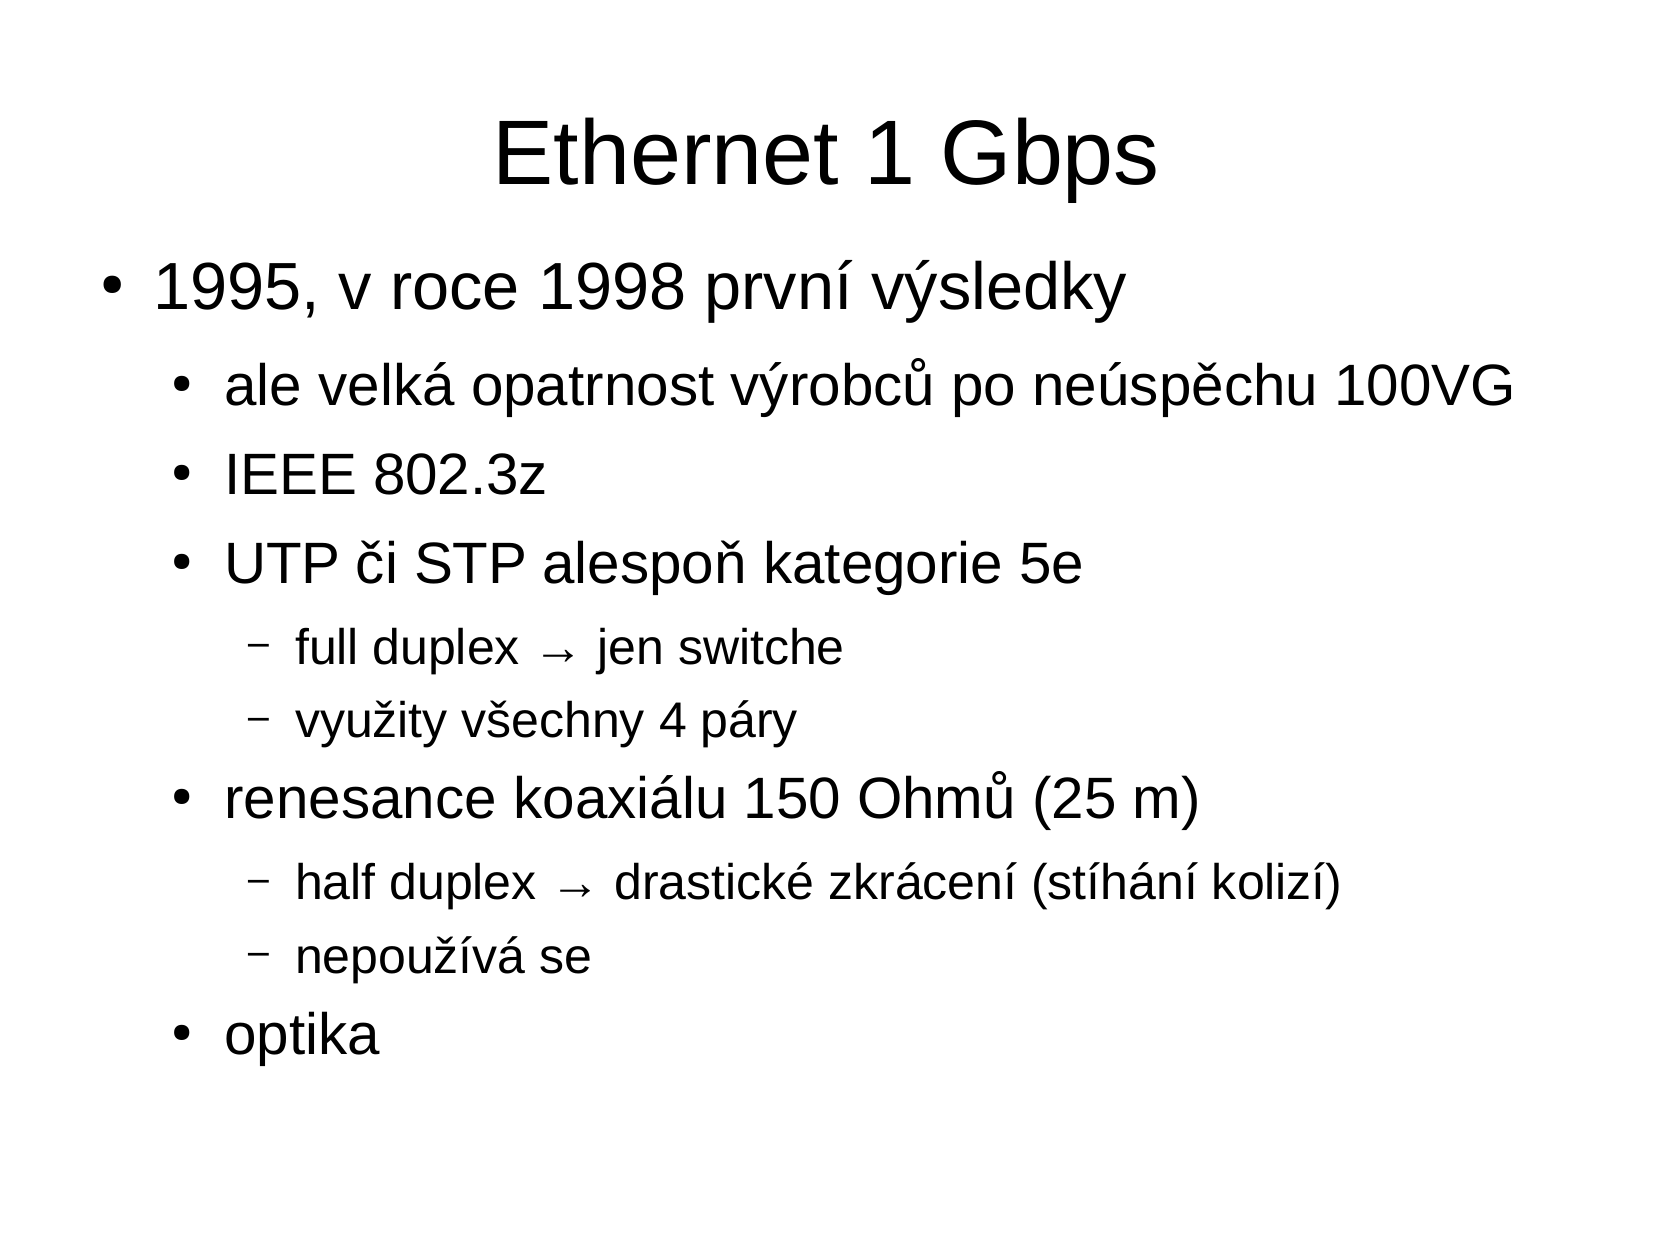

# Ethernet 1 Gbps
1995, v roce 1998 první výsledky
ale velká opatrnost výrobců po neúspěchu 100VG
IEEE 802.3z
UTP či STP alespoň kategorie 5e
full duplex → jen switche
využity všechny 4 páry
renesance koaxiálu 150 Ohmů (25 m)
half duplex → drastické zkrácení (stíhání kolizí)
nepoužívá se
optika